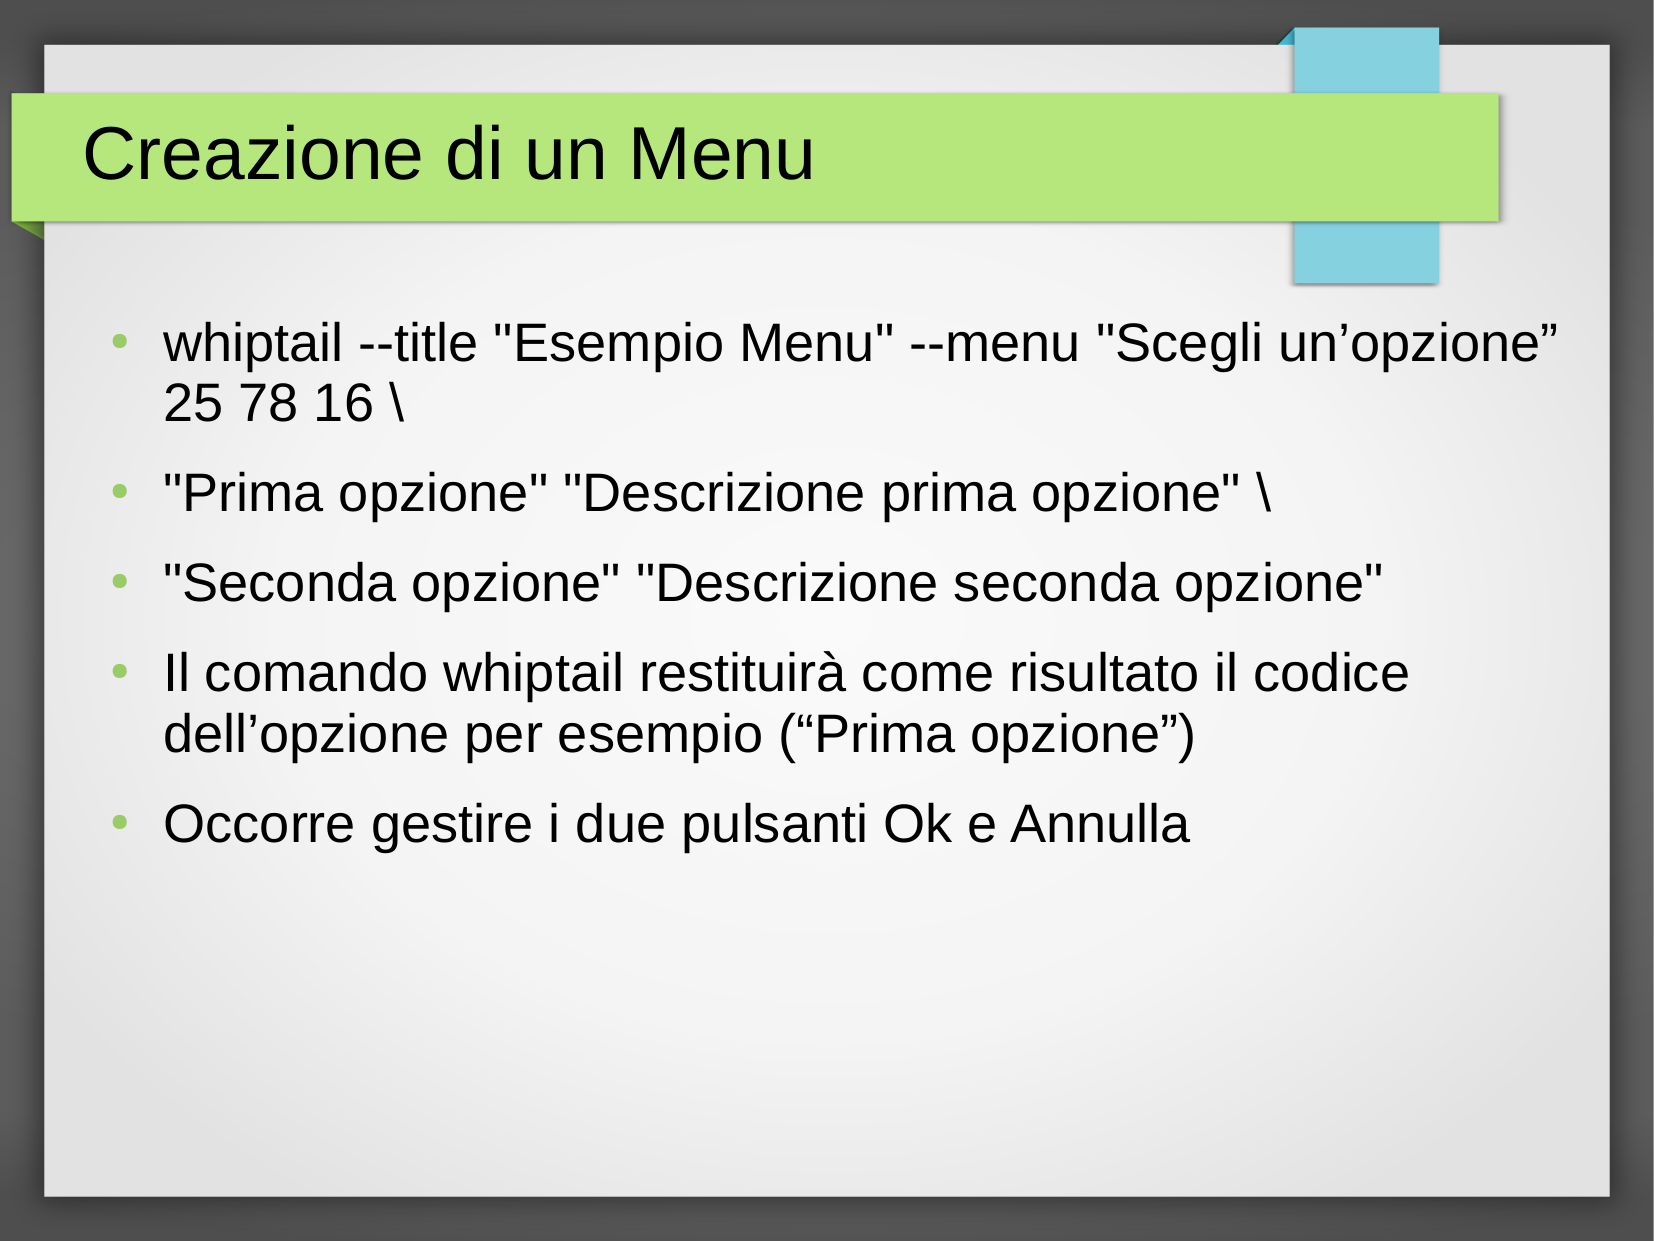

# Creazione di un Menu
whiptail --title "Esempio Menu" --menu "Scegli un’opzione” 25 78 16 \
"Prima opzione" "Descrizione prima opzione" \
"Seconda opzione" "Descrizione seconda opzione"
Il comando whiptail restituirà come risultato il codice dell’opzione per esempio (“Prima opzione”)
Occorre gestire i due pulsanti Ok e Annulla